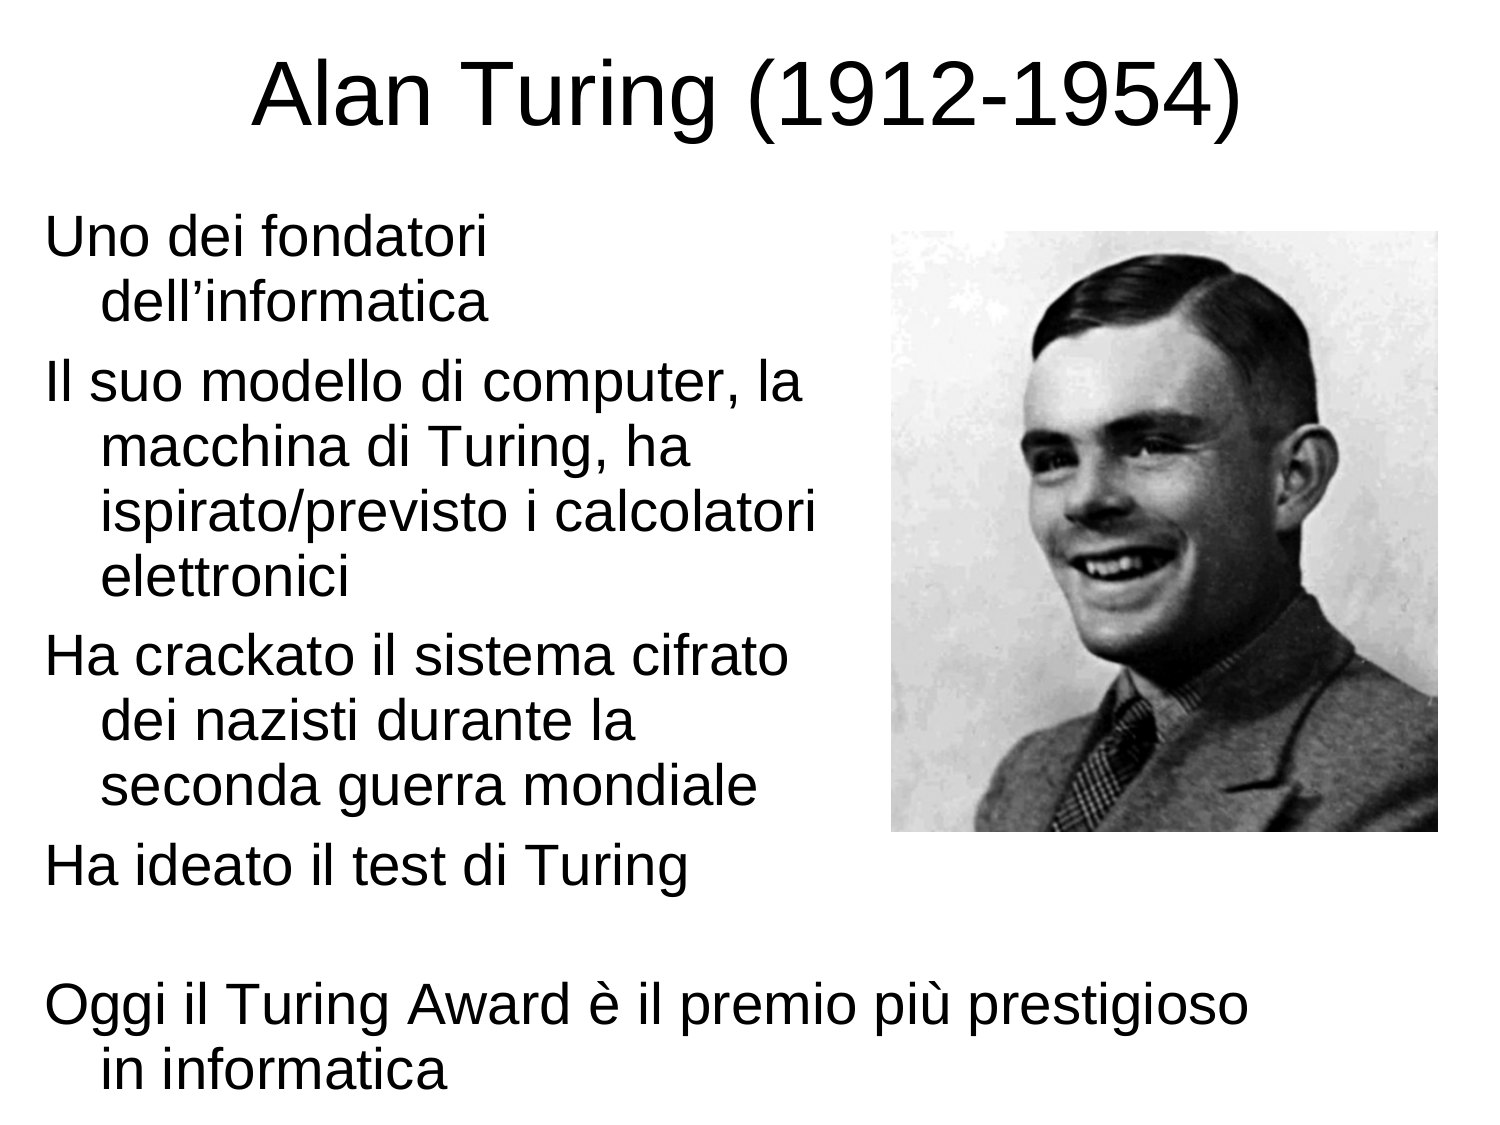

# Alan Turing (1912-1954)
Uno dei fondatori dell’informatica
Il suo modello di computer, la macchina di Turing, ha ispirato/previsto i calcolatori elettronici
Ha crackato il sistema cifrato dei nazisti durante la seconda guerra mondiale
Ha ideato il test di Turing
Oggi il Turing Award è il premio più prestigioso in informatica